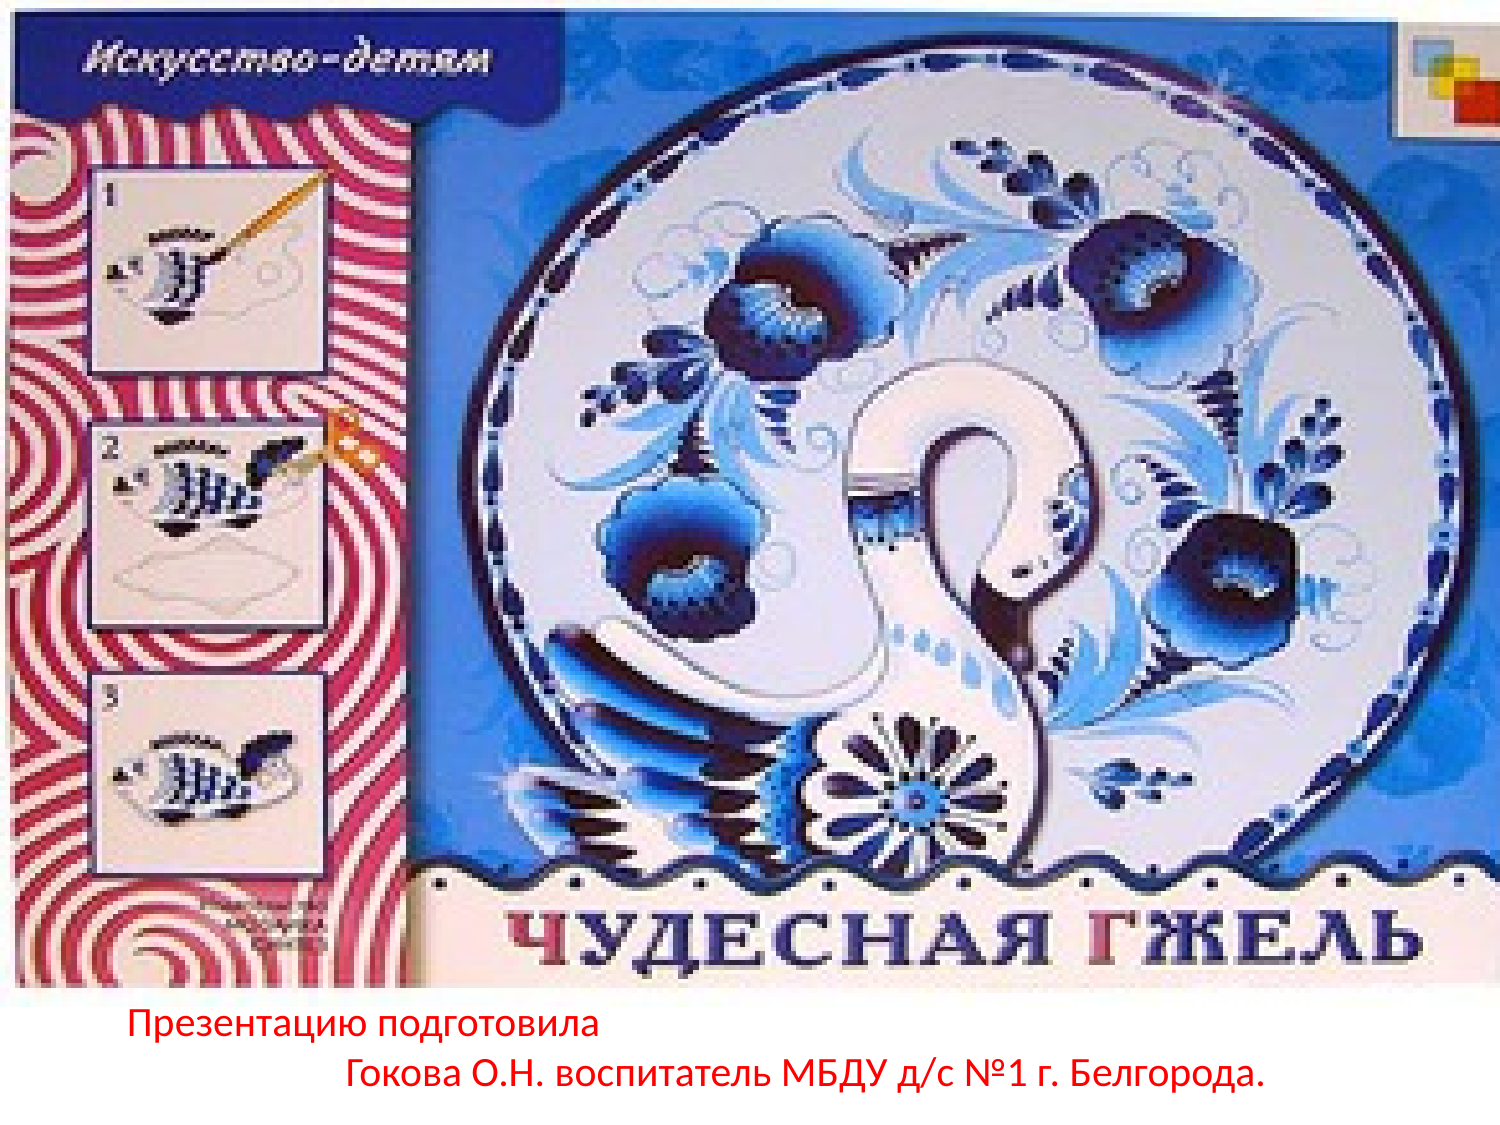

Презентацию подготовила
Гокова О.Н. воспитатель МБДУ д/с №1 г. Белгорода.